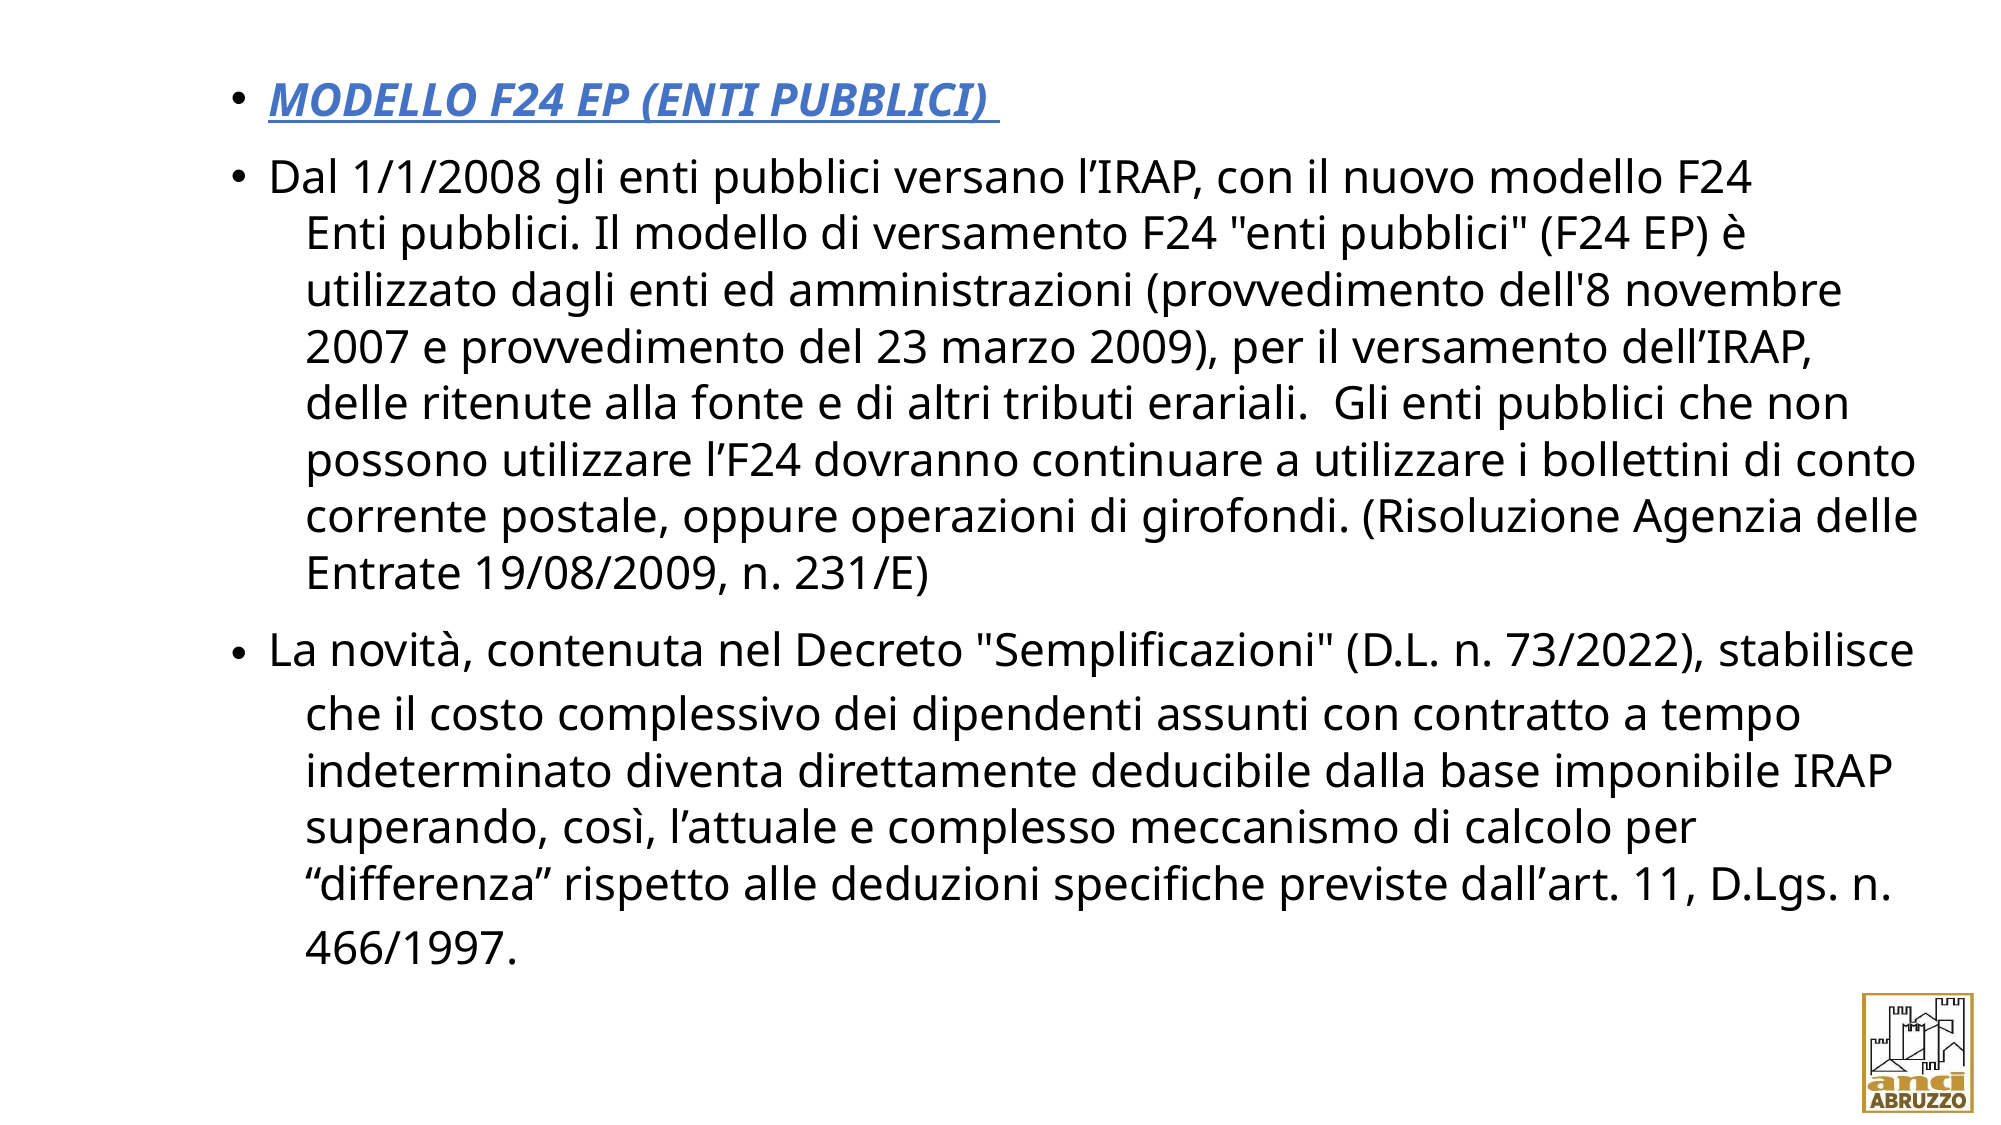

# MODELLO F24 EP (ENTI PUBBLICI)
Dal 1/1/2008 gli enti pubblici versano l’IRAP, con il nuovo modello F24 Enti pubblici. Il modello di versamento F24 "enti pubblici" (F24 EP) è utilizzato dagli enti ed amministrazioni (provvedimento dell'8 novembre 2007 e provvedimento del 23 marzo 2009), per il versamento dell’IRAP, delle ritenute alla fonte e di altri tributi erariali.  Gli enti pubblici che non possono utilizzare l’F24 dovranno continuare a utilizzare i bollettini di conto corrente postale, oppure operazioni di girofondi. (Risoluzione Agenzia delle Entrate 19/08/2009, n. 231/E)
La novità, contenuta nel Decreto "Semplificazioni" (D.L. n. 73/2022), stabilisce che il costo complessivo dei dipendenti assunti con contratto a tempo indeterminato diventa direttamente deducibile dalla base imponibile IRAP superando, così, l’attuale e complesso meccanismo di calcolo per “differenza” rispetto alle deduzioni specifiche previste dall’art. 11, D.Lgs. n. 466/1997.